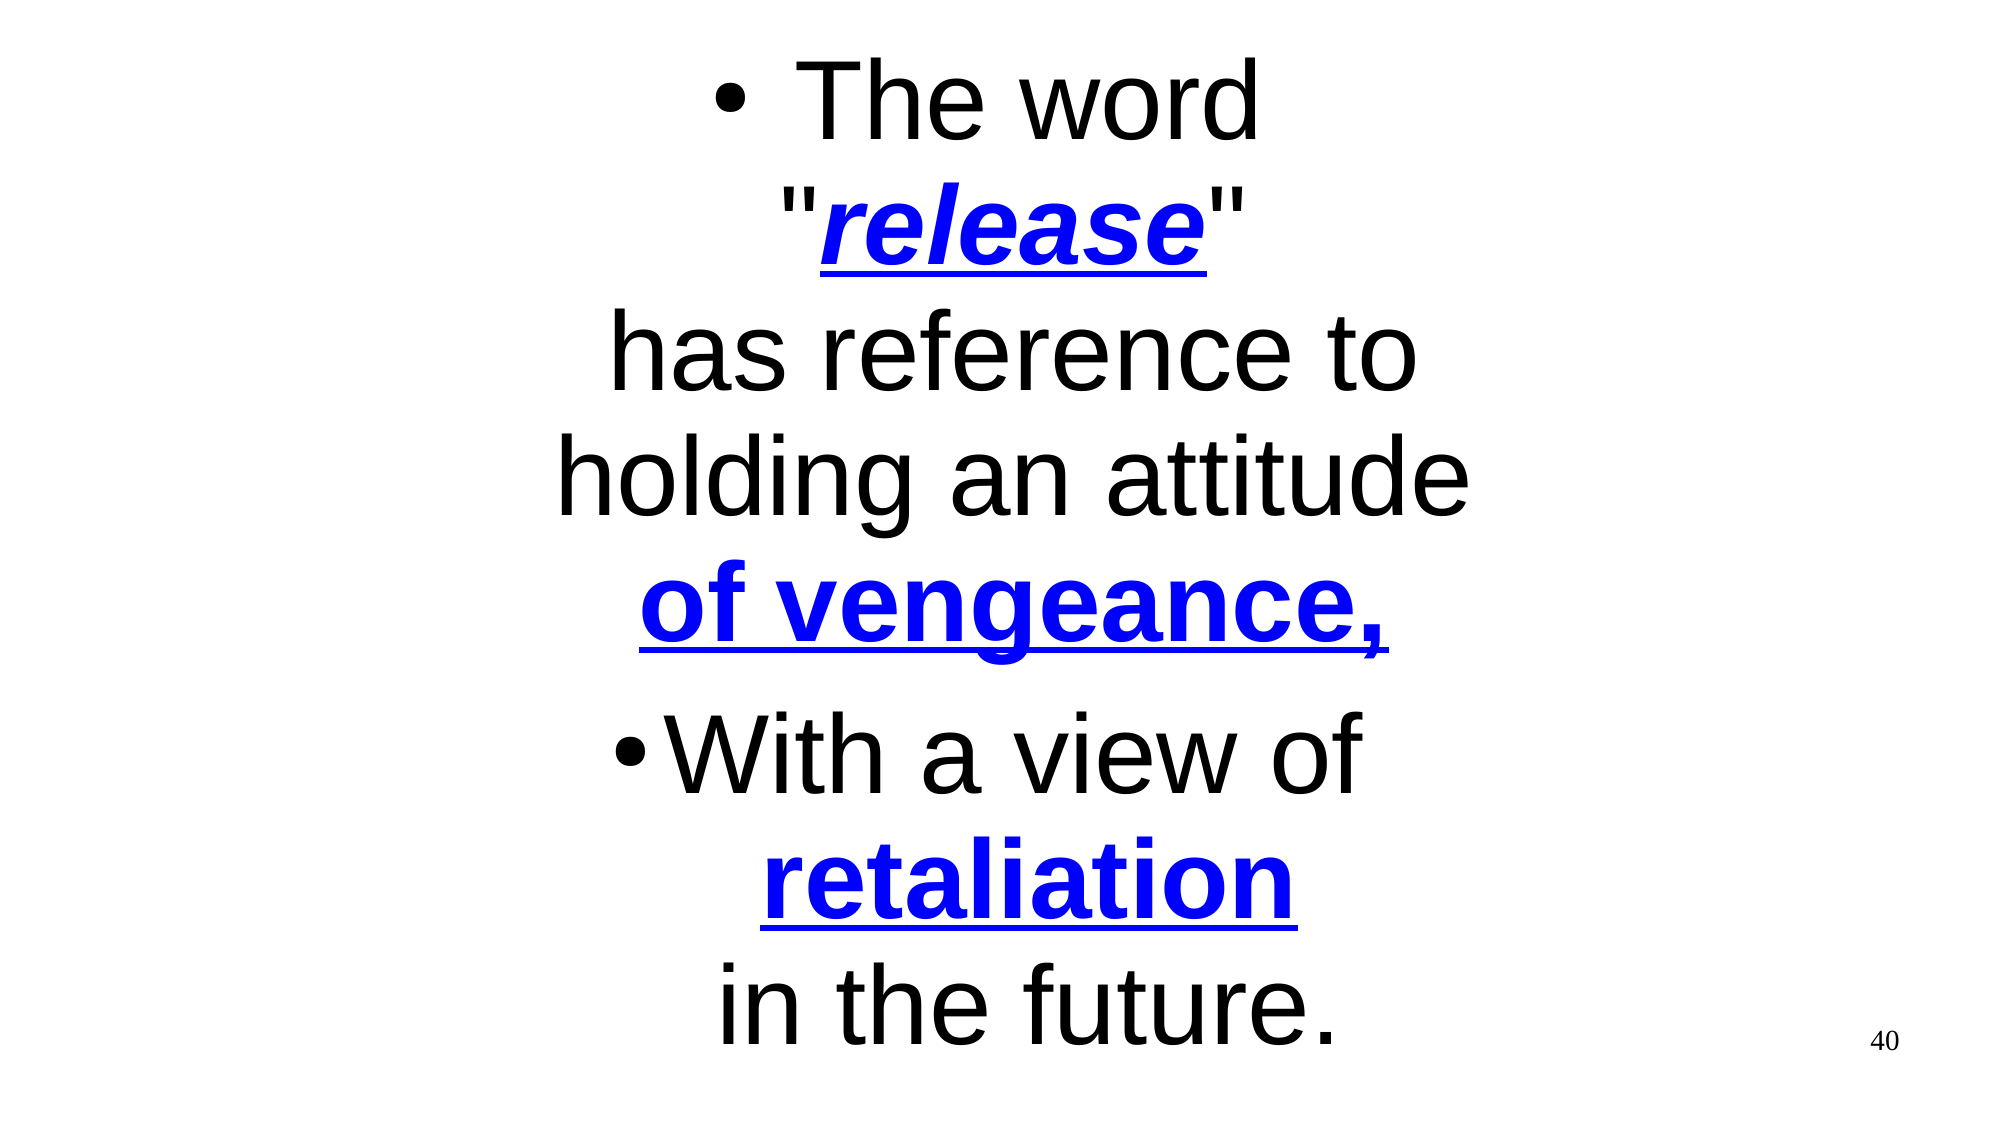

# The word "release" has reference to holding an attitude of vengeance,
With a view of
retaliation
in the future.
40